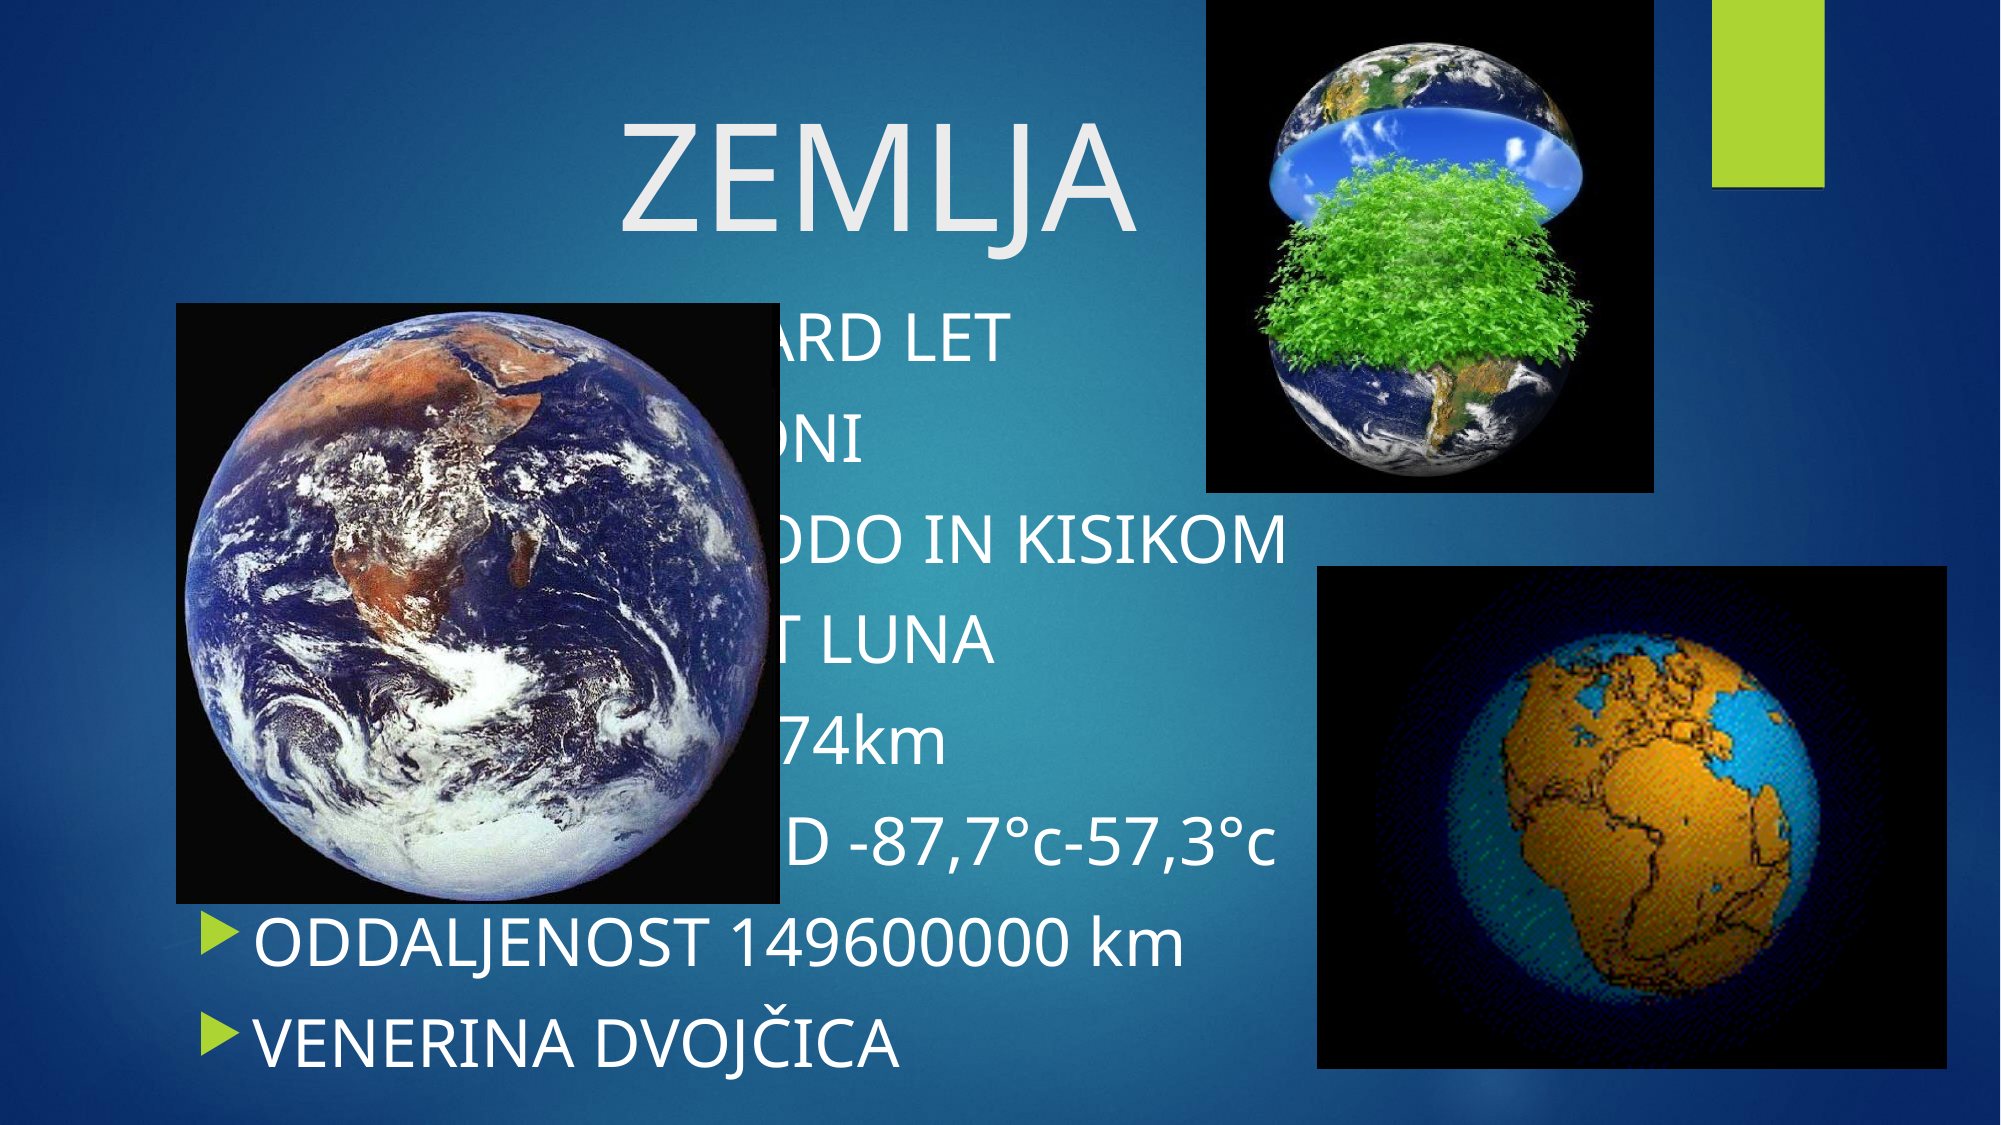

# ZEMLJA
STARA 4,65 MILJARD LET
OBHOD 365,25 DNI
EDINO TELO Z VODO IN KISIKOM
NARAVNI SATELIT LUNA
PREMER 12756,274km
TEMPERATURA OD -87,7°c-57,3°c
ODDALJENOST 149600000 km
VENERINA DVOJČICA